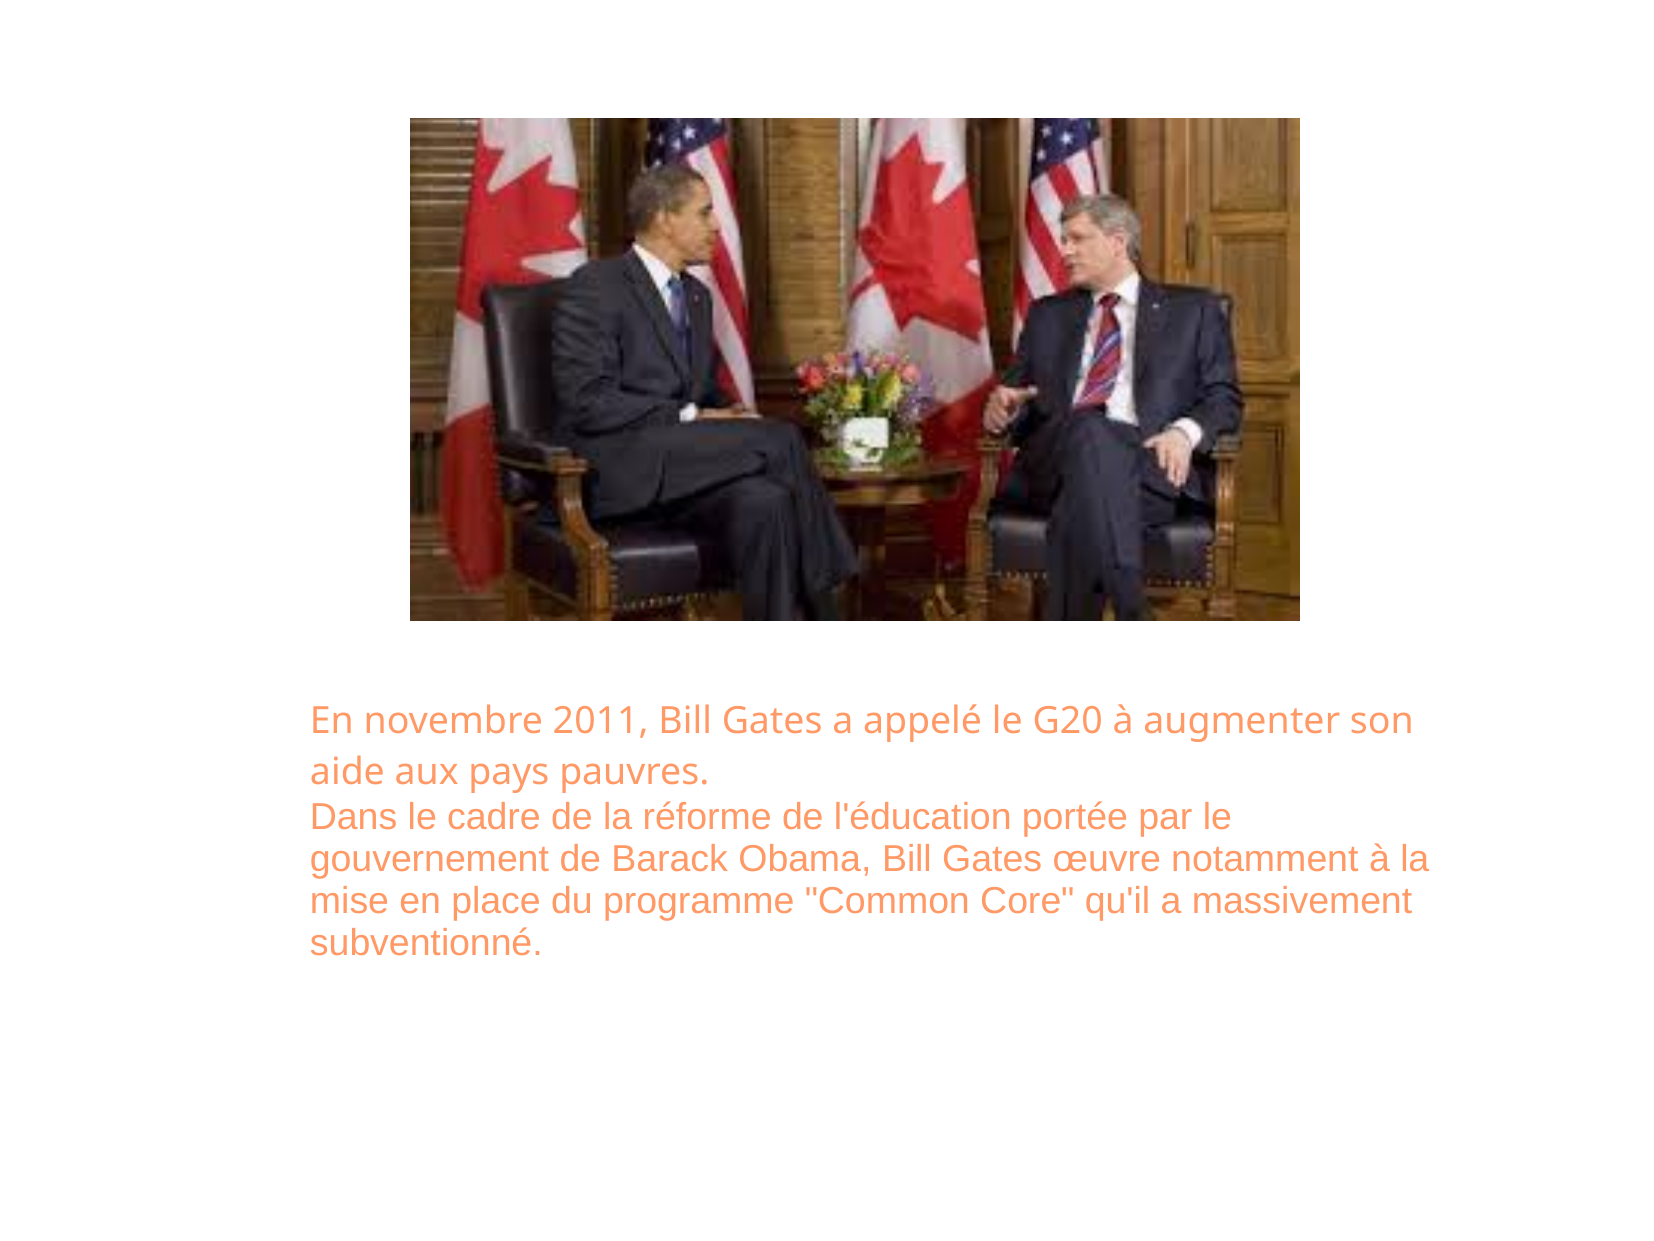

En novembre 2011, Bill Gates a appelé le G20 à augmenter son aide aux pays pauvres.
Dans le cadre de la réforme de l'éducation portée par le gouvernement de Barack Obama, Bill Gates œuvre notamment à la mise en place du programme "Common Core" qu'il a massivement subventionné.